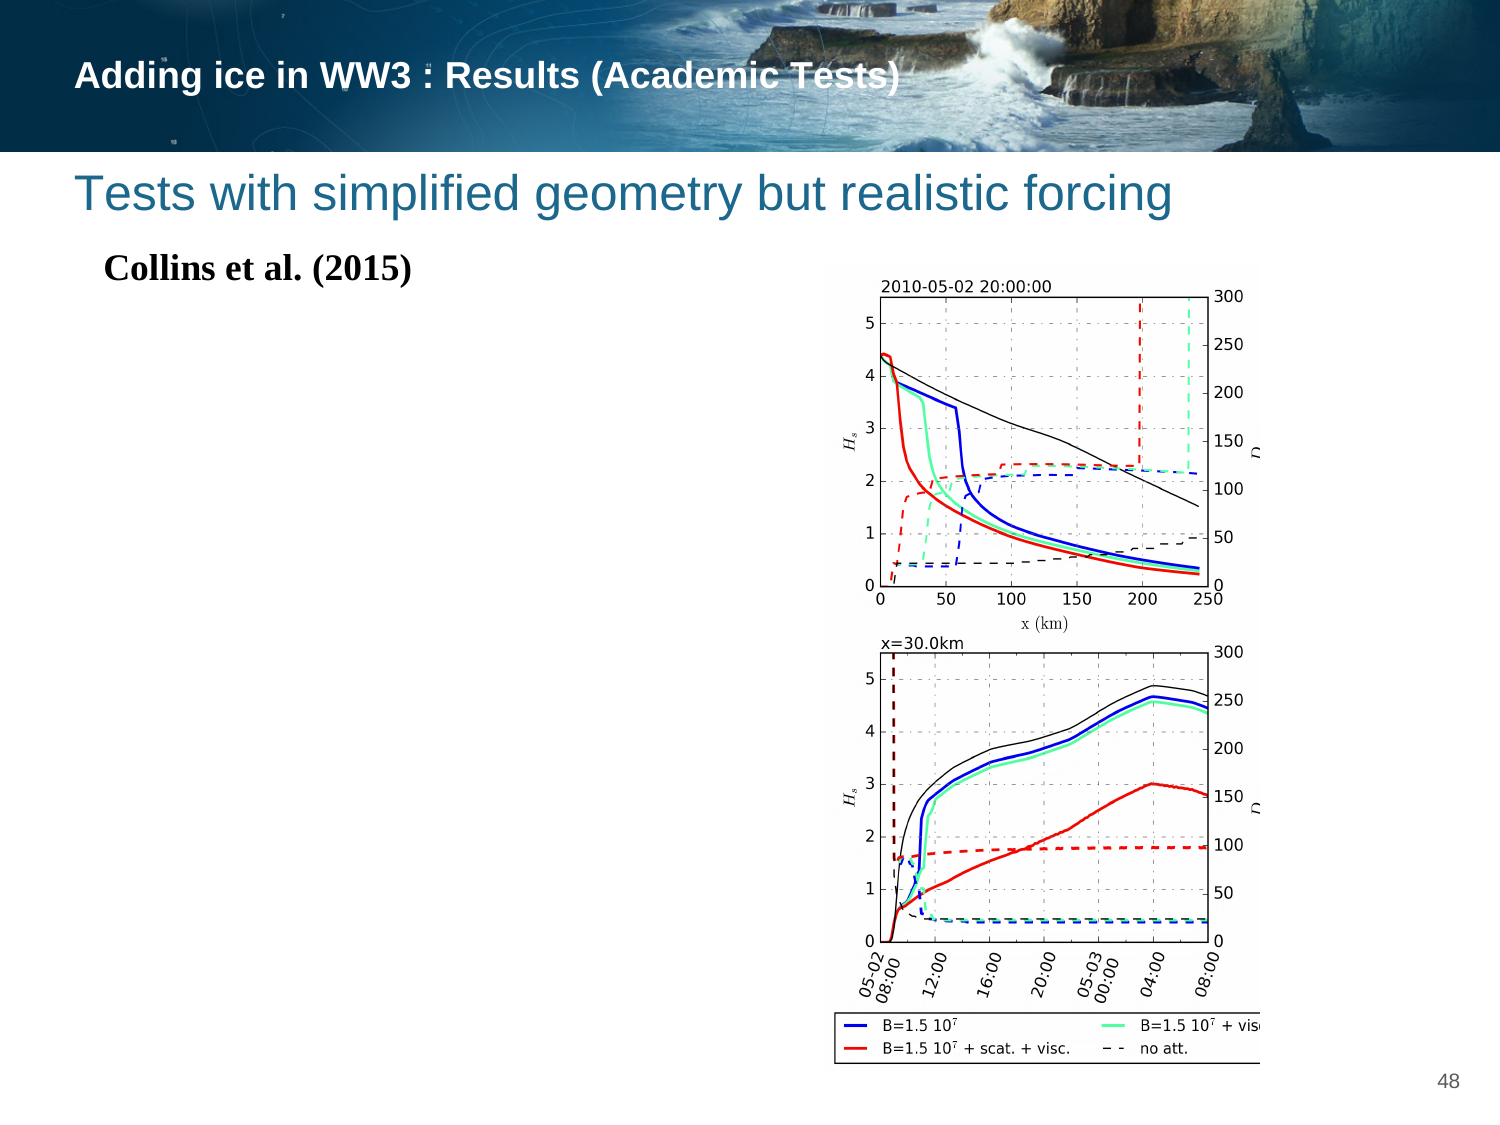

Adding ice in WW3 : Results (Academic Tests)
# Tests with simplified geometry but realistic forcing
Collins et al. (2015)